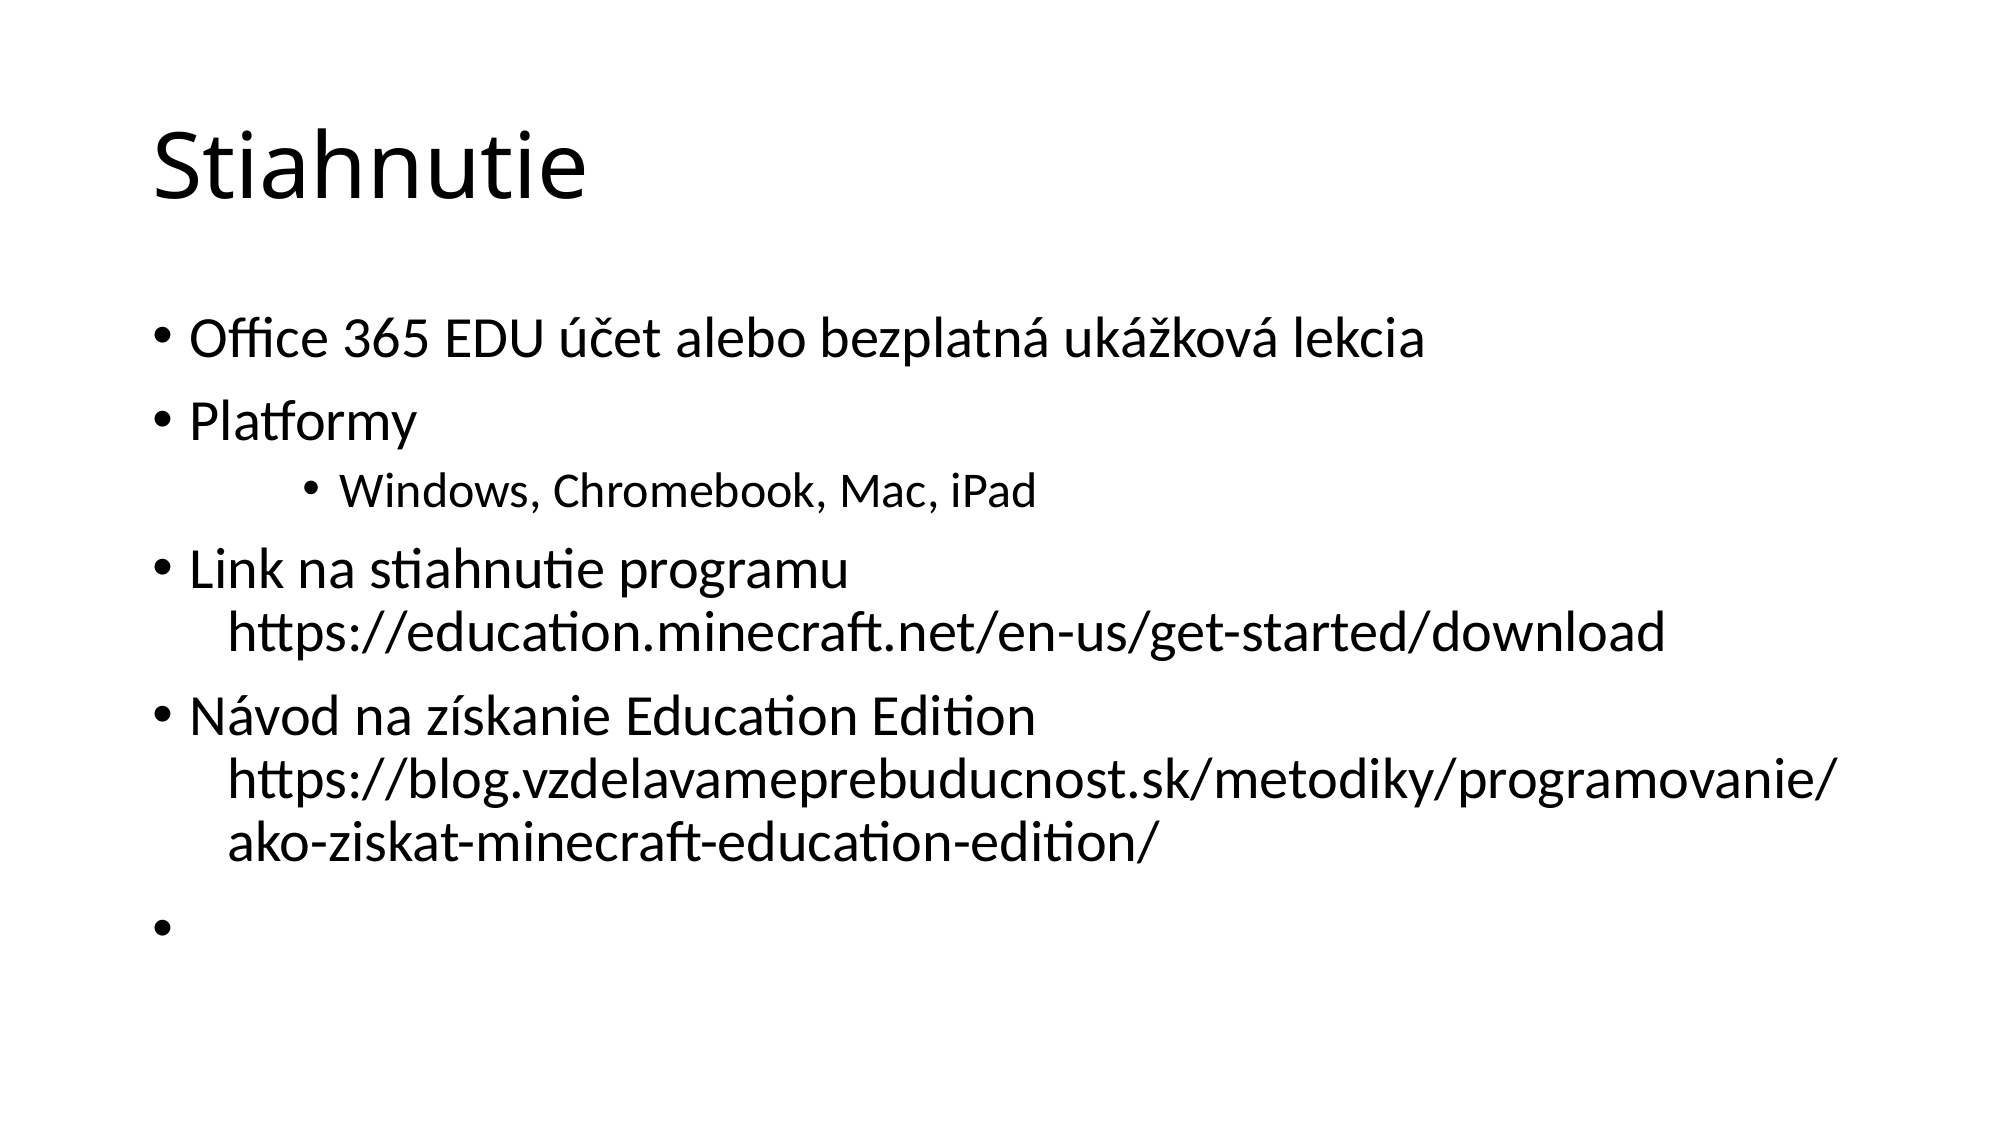

# Stiahnutie
Office 365 EDU účet alebo bezplatná ukážková lekcia
Platformy
Windows, Chromebook, Mac, iPad
Link na stiahnutie programu https://education.minecraft.net/en-us/get-started/download
Návod na získanie Education Edition https://blog.vzdelavameprebuducnost.sk/metodiky/programovanie/ako-ziskat-minecraft-education-edition/